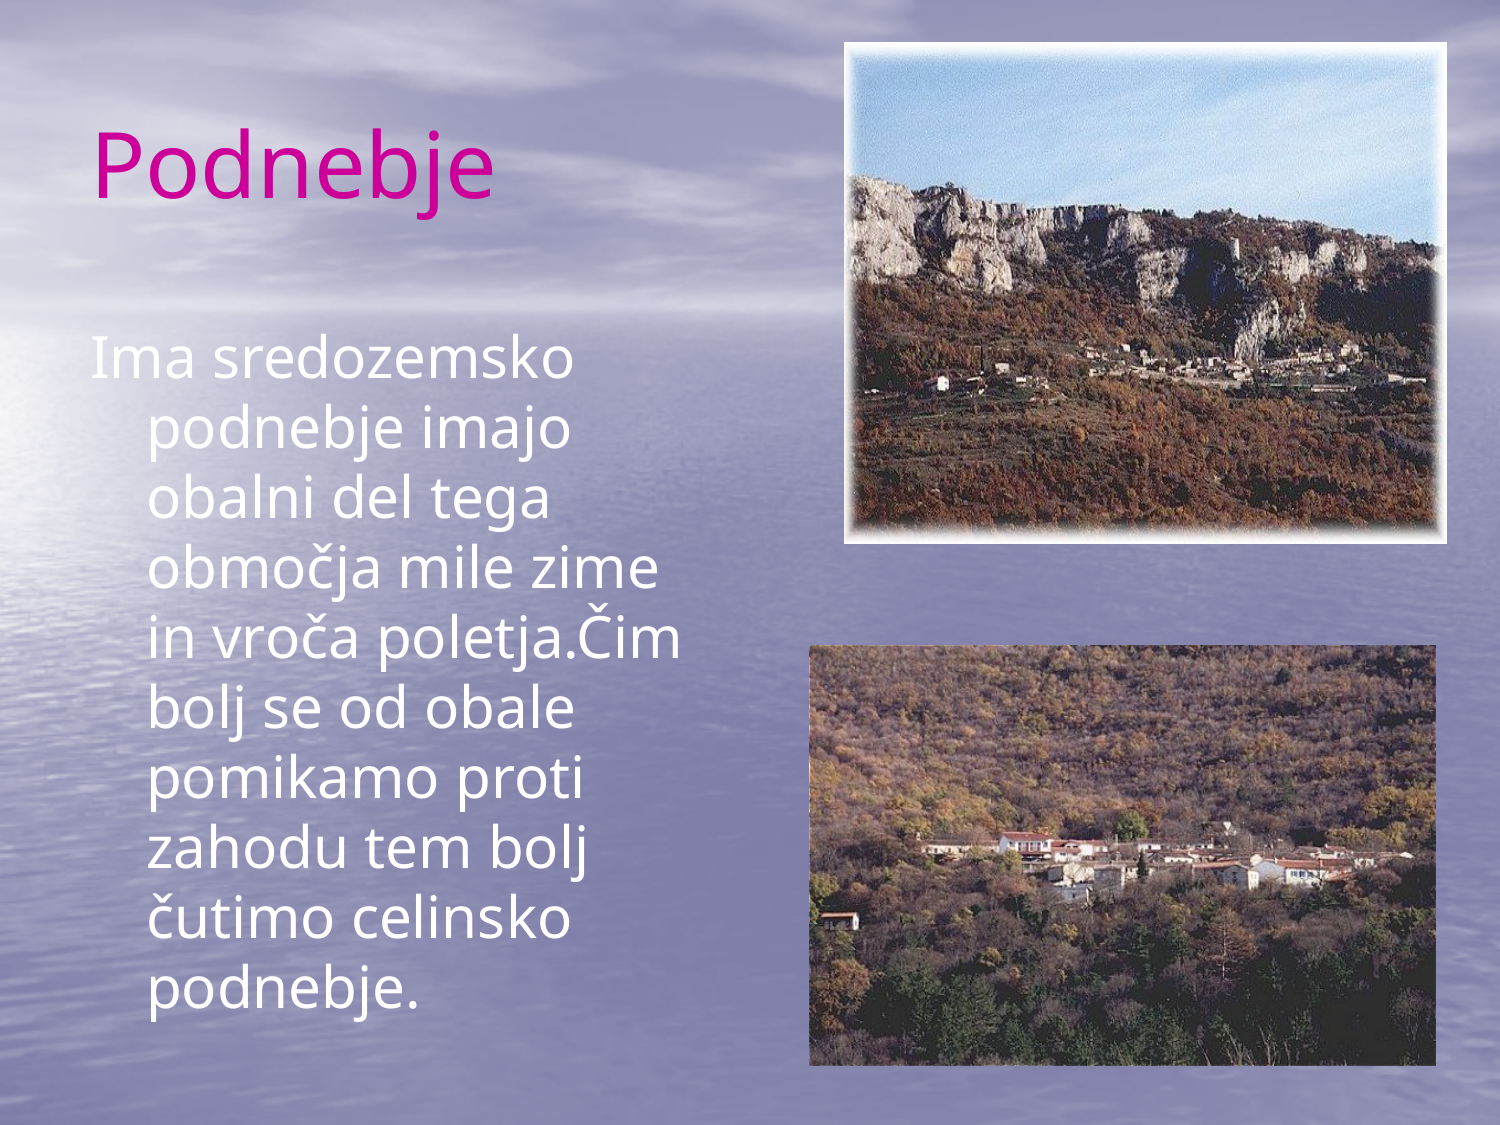

# Podnebje
Ima sredozemsko podnebje imajo obalni del tega območja mile zime in vroča poletja.Čim bolj se od obale pomikamo proti zahodu tem bolj čutimo celinsko podnebje.